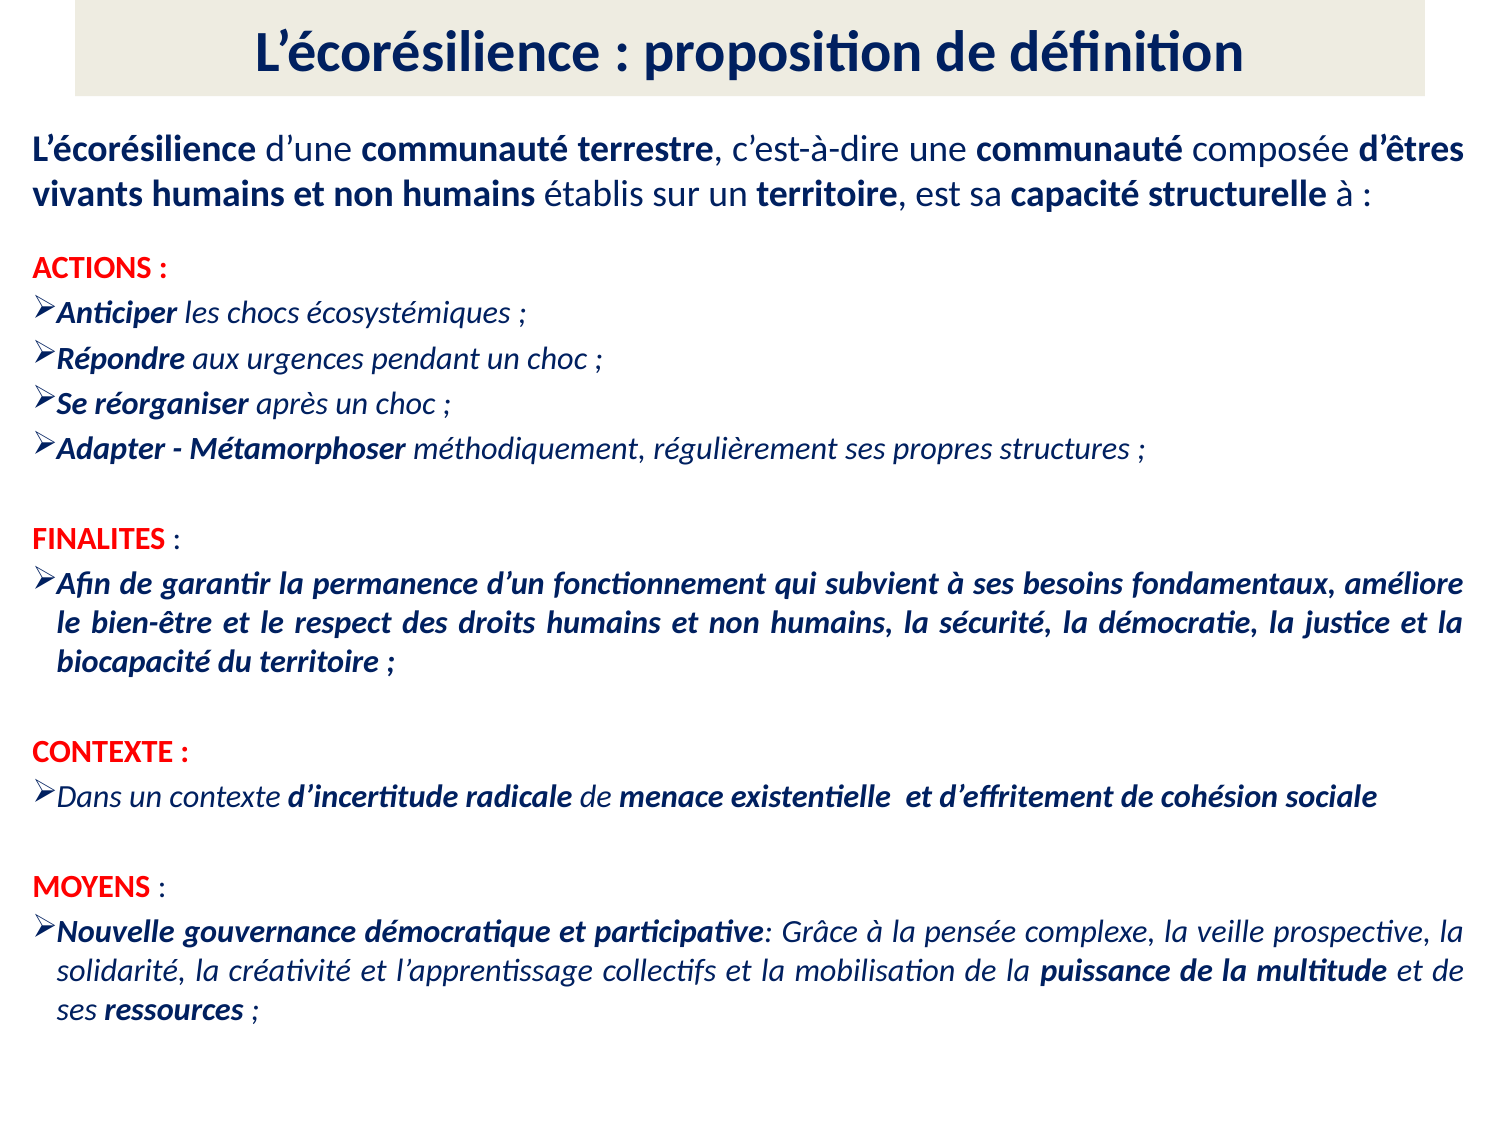

# L’écorésilience : proposition de définition
L’écorésilience d’une communauté terrestre, c’est-à-dire une communauté composée d’êtres vivants humains et non humains établis sur un territoire, est sa capacité structurelle à :
ACTIONS :
Anticiper les chocs écosystémiques ;
Répondre aux urgences pendant un choc ;
Se réorganiser après un choc ;
Adapter - Métamorphoser méthodiquement, régulièrement ses propres structures ;
FINALITES :
Afin de garantir la permanence d’un fonctionnement qui subvient à ses besoins fondamentaux, améliore le bien-être et le respect des droits humains et non humains, la sécurité, la démocratie, la justice et la biocapacité du territoire ;
CONTEXTE :
Dans un contexte d’incertitude radicale de menace existentielle et d’effritement de cohésion sociale
MOYENS :
Nouvelle gouvernance démocratique et participative: Grâce à la pensée complexe, la veille prospective, la solidarité, la créativité et l’apprentissage collectifs et la mobilisation de la puissance de la multitude et de ses ressources ;